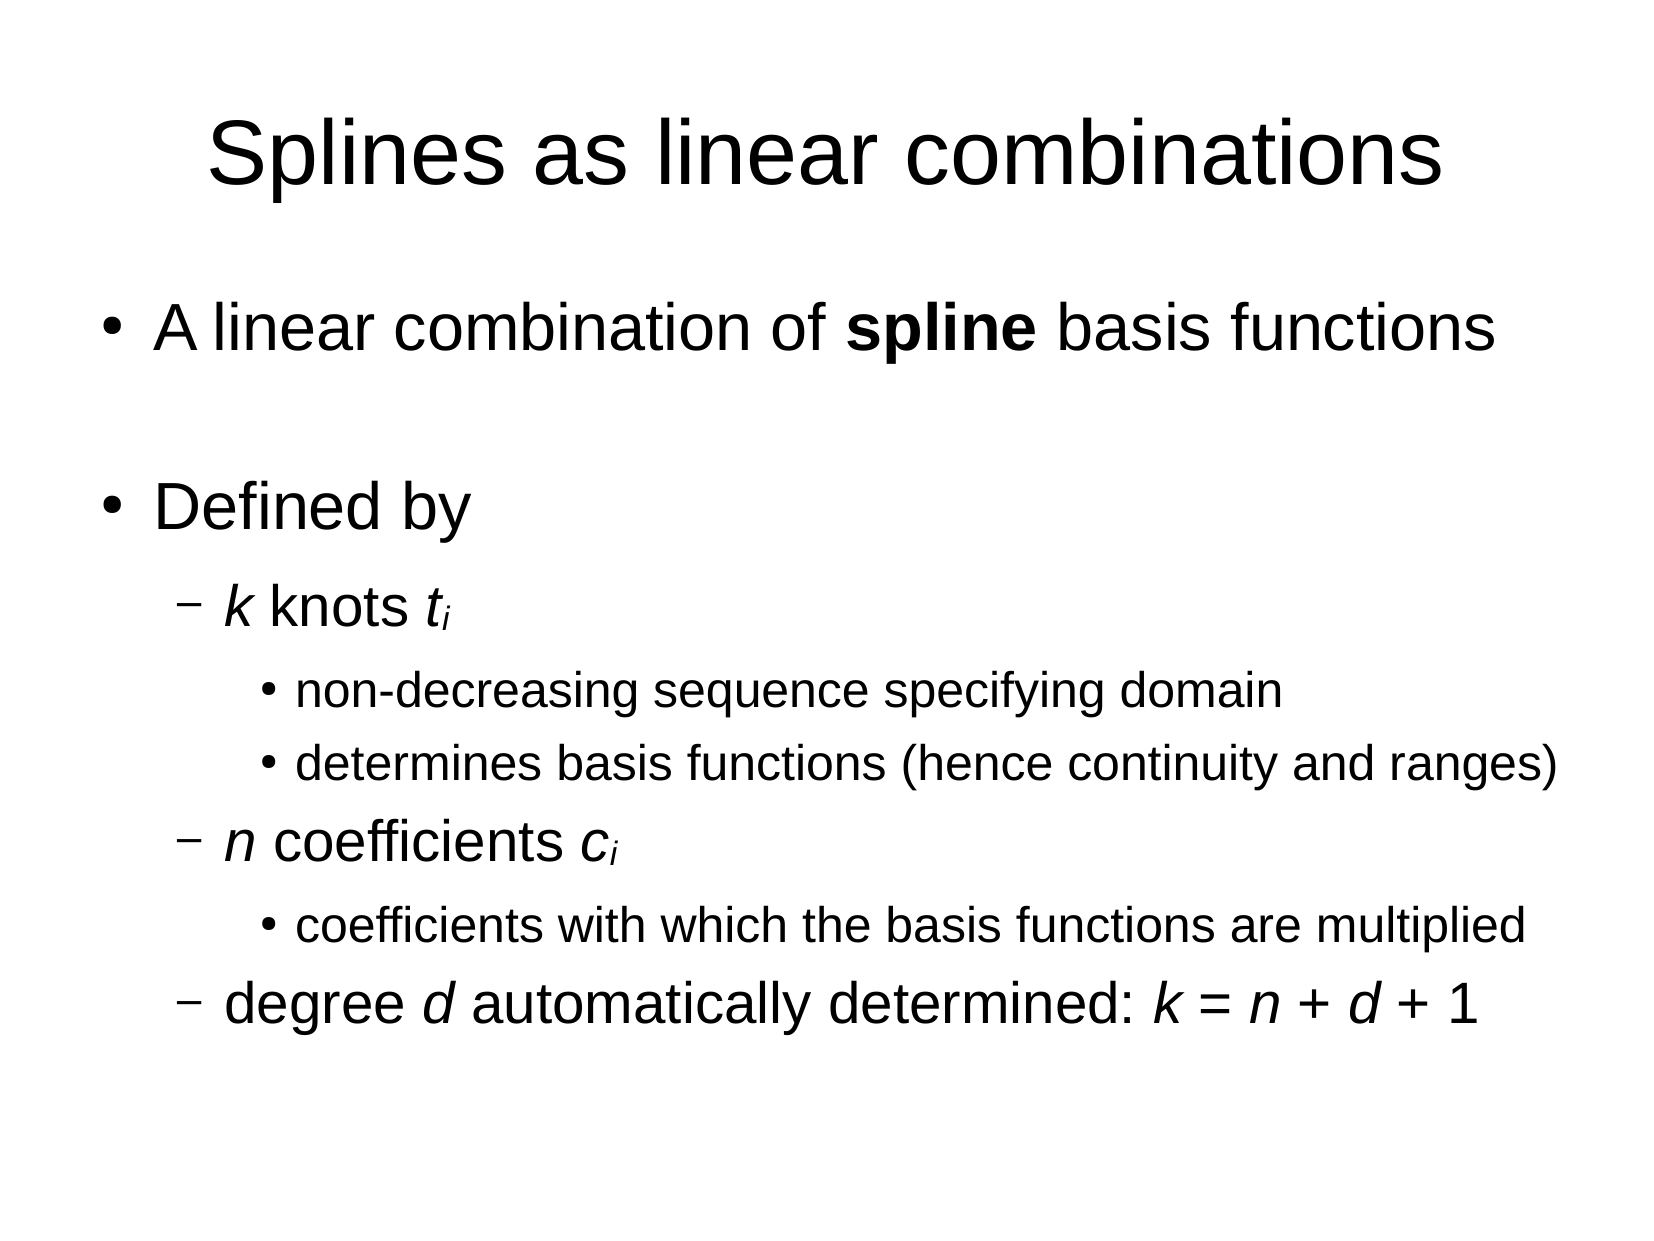

# Splines as linear combinations
A linear combination of spline basis functions
Defined by
k knots ti
non-decreasing sequence specifying domain
determines basis functions (hence continuity and ranges)
n coefficients ci
coefficients with which the basis functions are multiplied
degree d automatically determined: k = n + d + 1